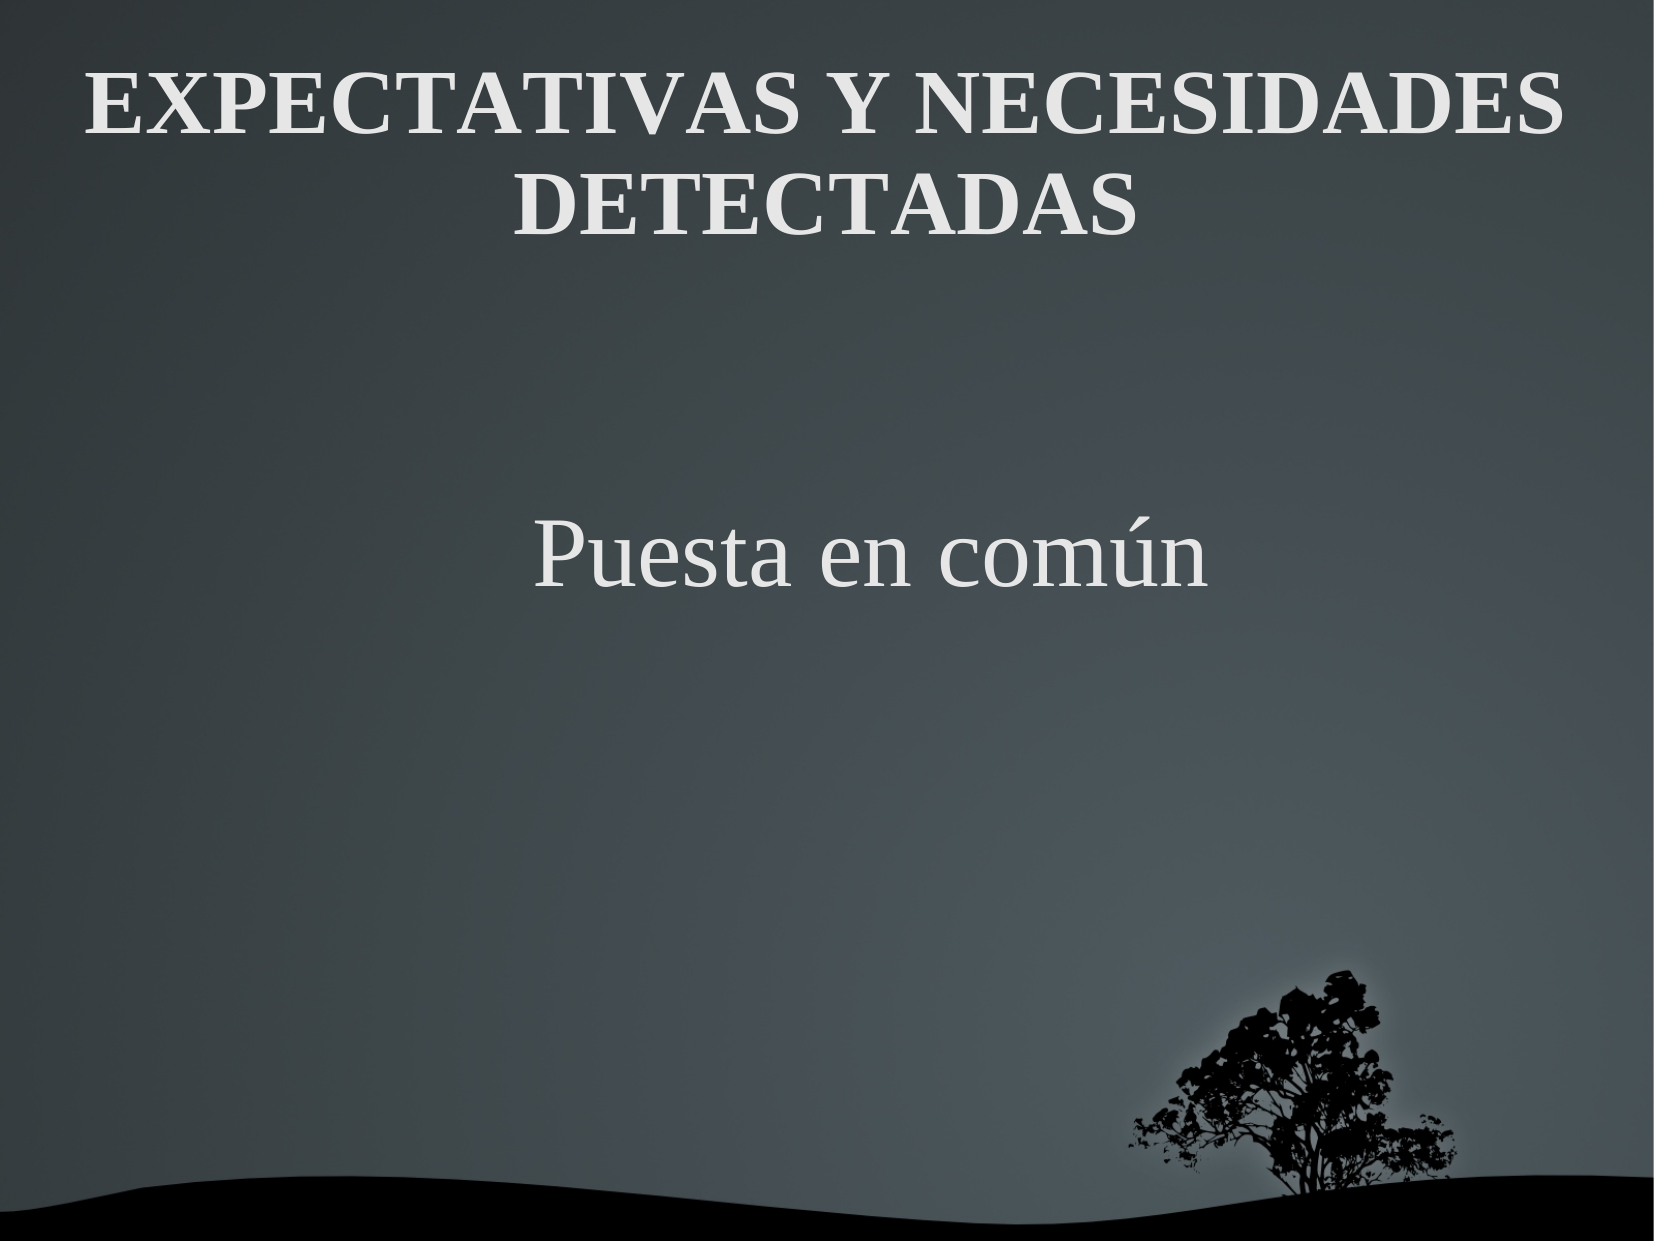

# EXPECTATIVAS Y NECESIDADES DETECTADAS
Puesta en común